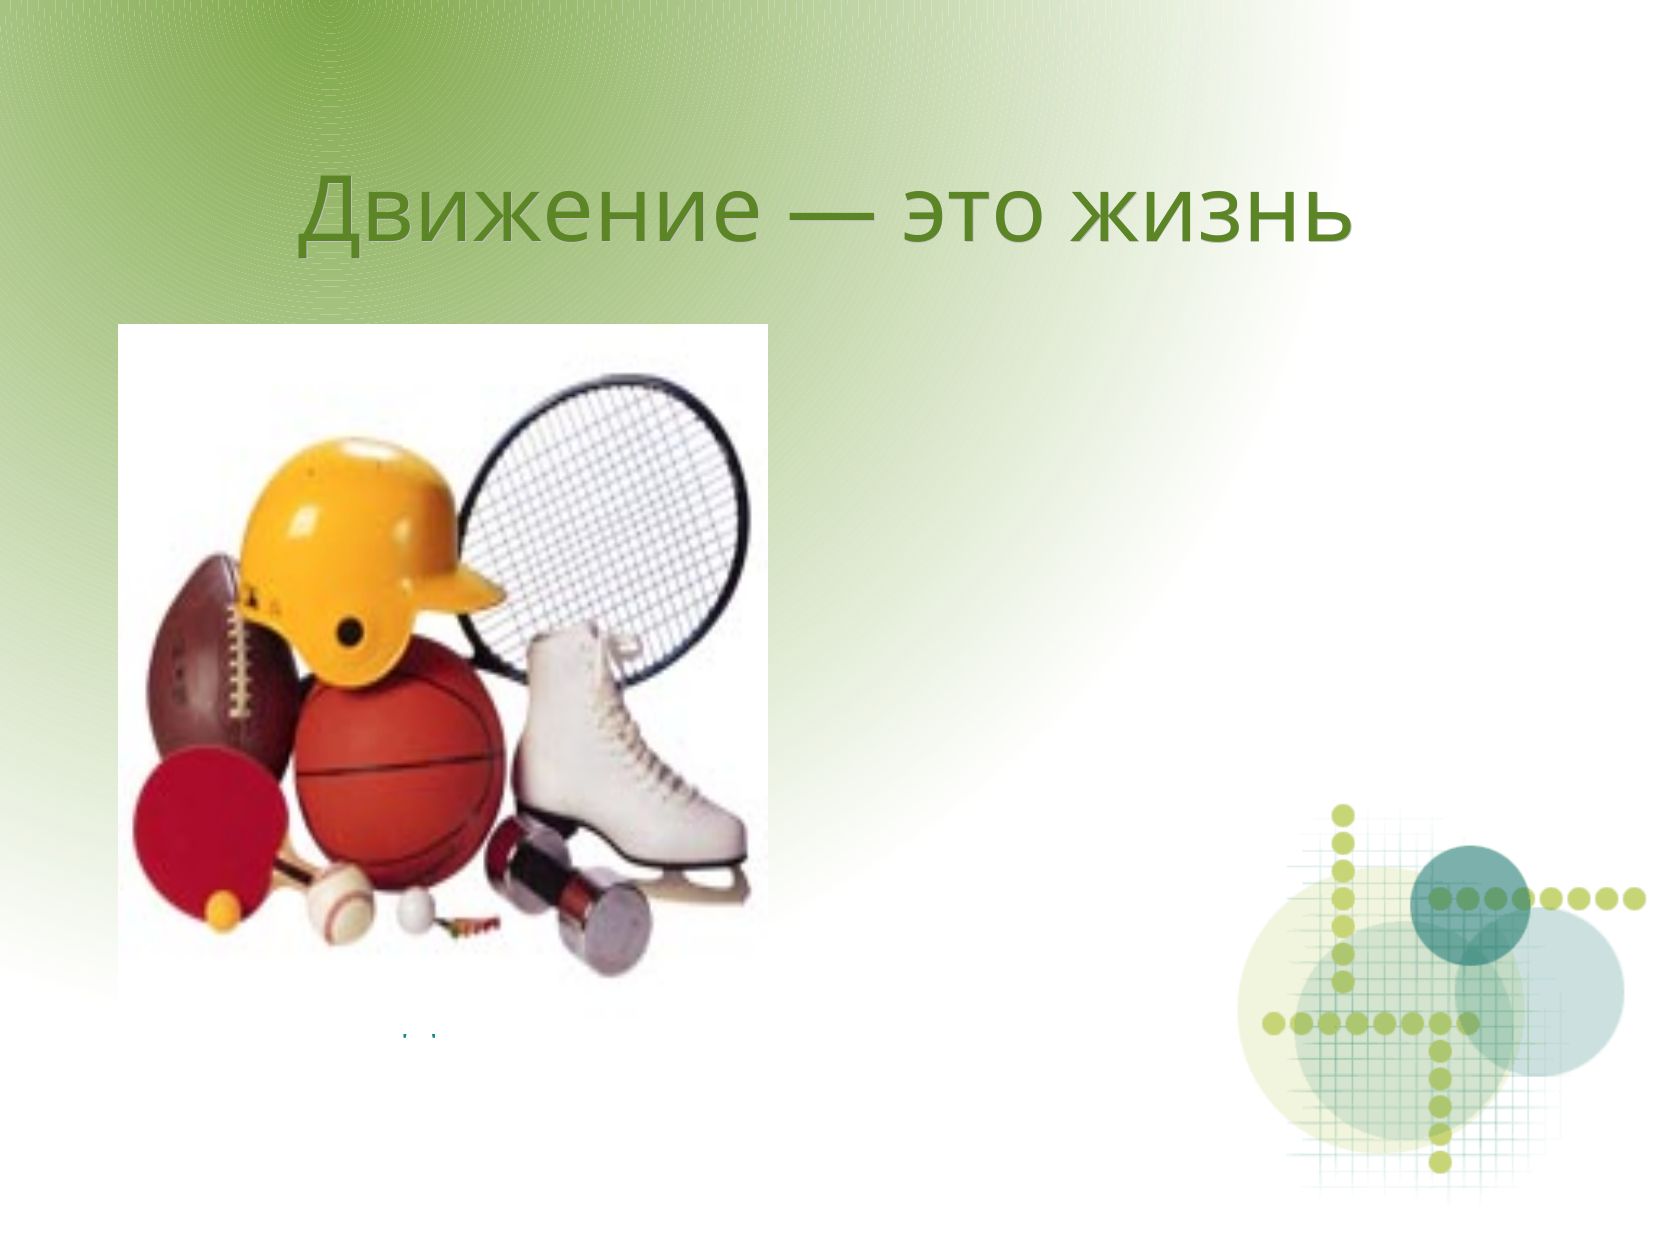

# Движение — это жизнь
Авторы:
Мазурчук В.В.
Мельник О.Н.
Лесозаводск
2011 год.